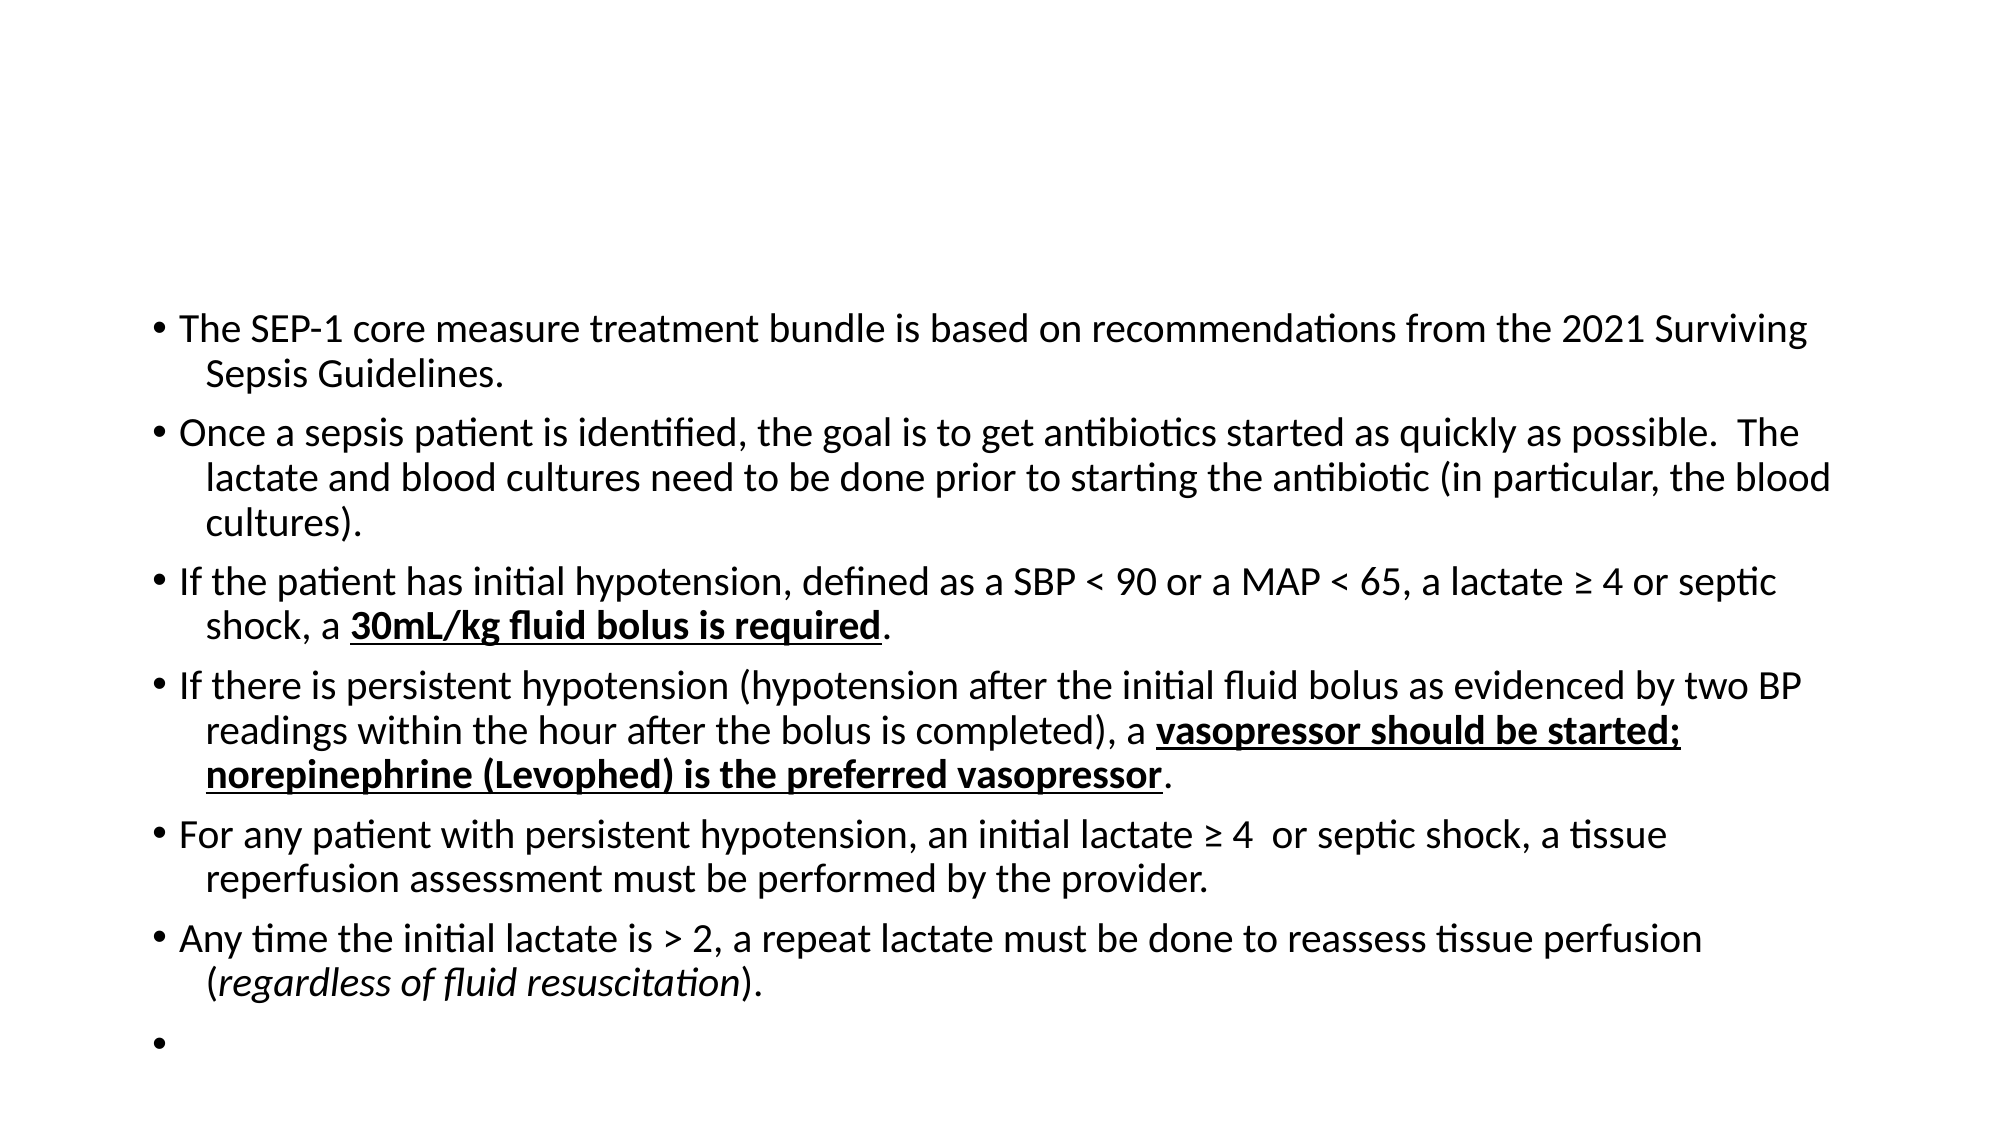

#
The SEP-1 core measure treatment bundle is based on recommendations from the 2021 Surviving Sepsis Guidelines.
Once a sepsis patient is identified, the goal is to get antibiotics started as quickly as possible. The lactate and blood cultures need to be done prior to starting the antibiotic (in particular, the blood cultures).
If the patient has initial hypotension, defined as a SBP < 90 or a MAP < 65, a lactate ≥ 4 or septic shock, a 30mL/kg fluid bolus is required.
If there is persistent hypotension (hypotension after the initial fluid bolus as evidenced by two BP readings within the hour after the bolus is completed), a vasopressor should be started; norepinephrine (Levophed) is the preferred vasopressor.
For any patient with persistent hypotension, an initial lactate ≥ 4 or septic shock, a tissue reperfusion assessment must be performed by the provider.
Any time the initial lactate is > 2, a repeat lactate must be done to reassess tissue perfusion (regardless of fluid resuscitation).